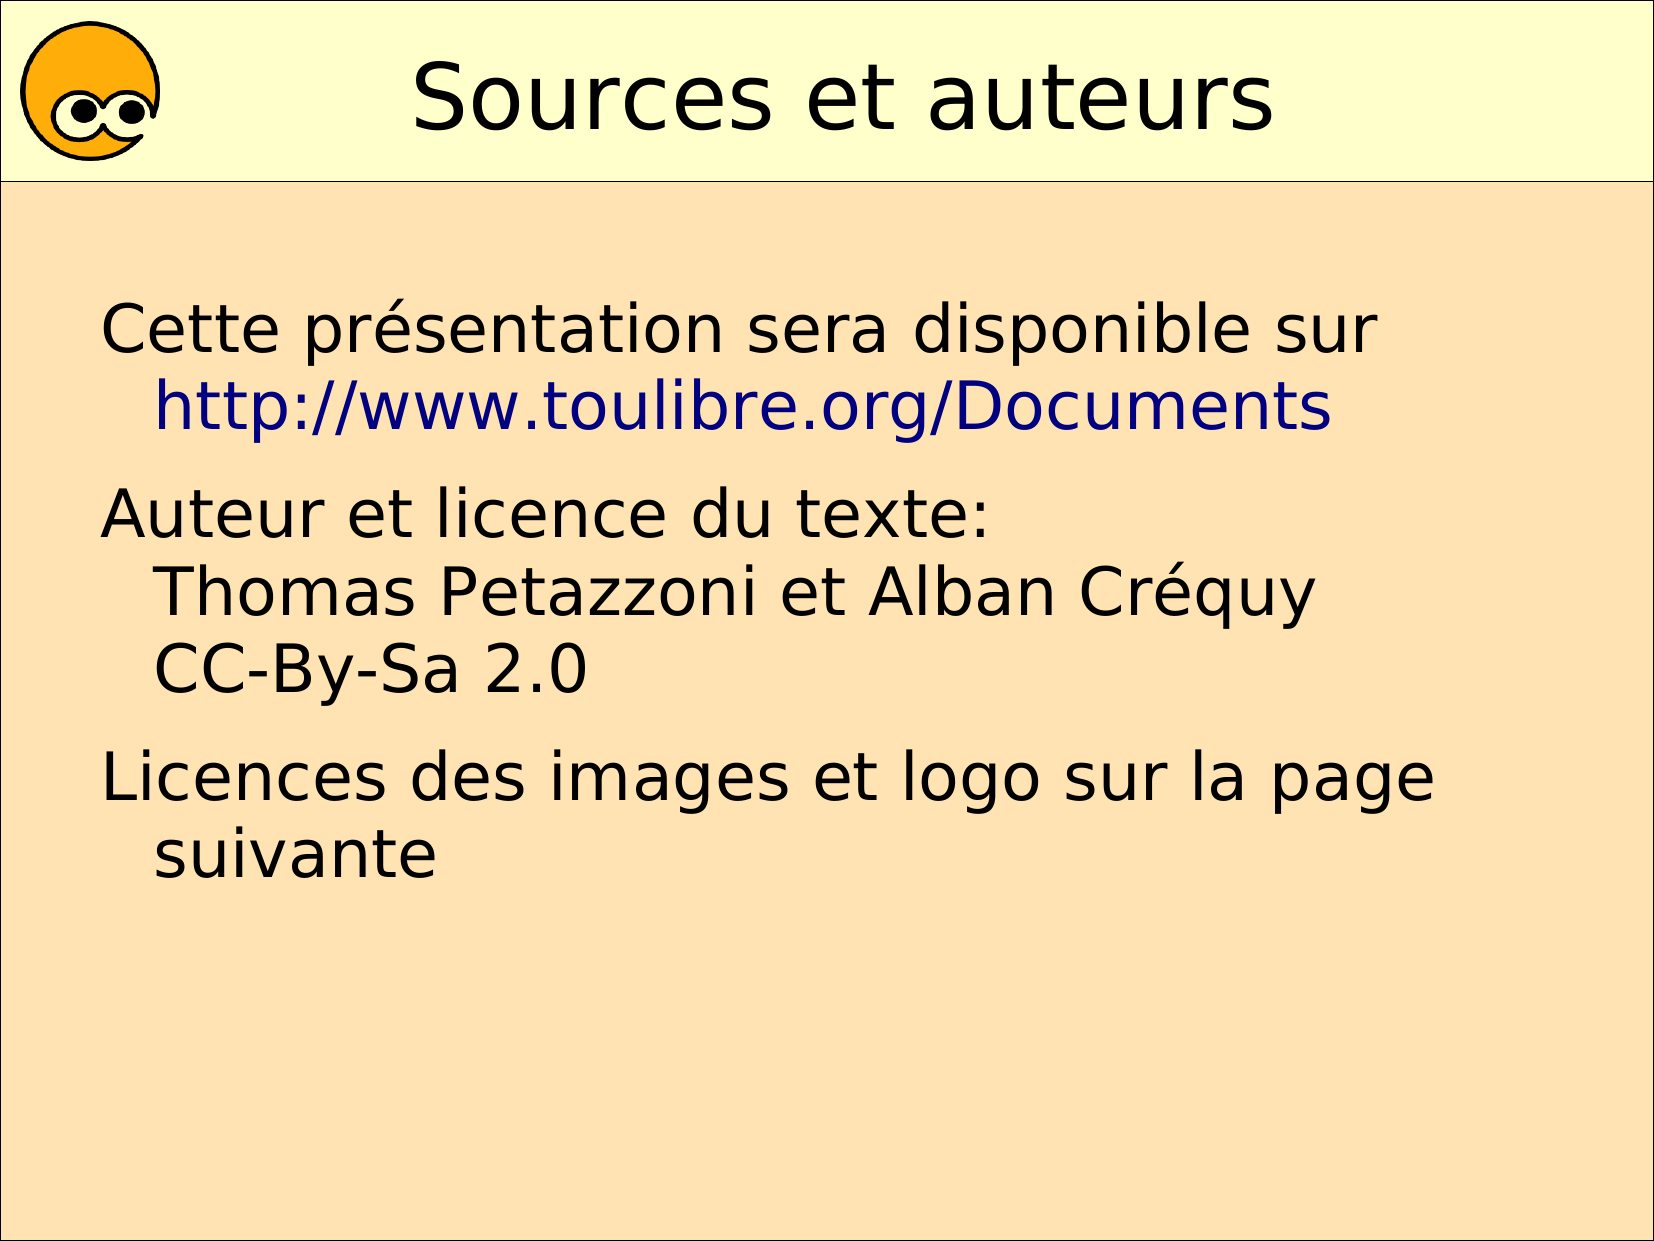

# Sources et auteurs
Cette présentation sera disponible sur
http://www.toulibre.org/Documents
Auteur et licence du texte:
Thomas Petazzoni et Alban Créquy
CC-By-Sa 2.0
Licences des images et logo sur la page suivante